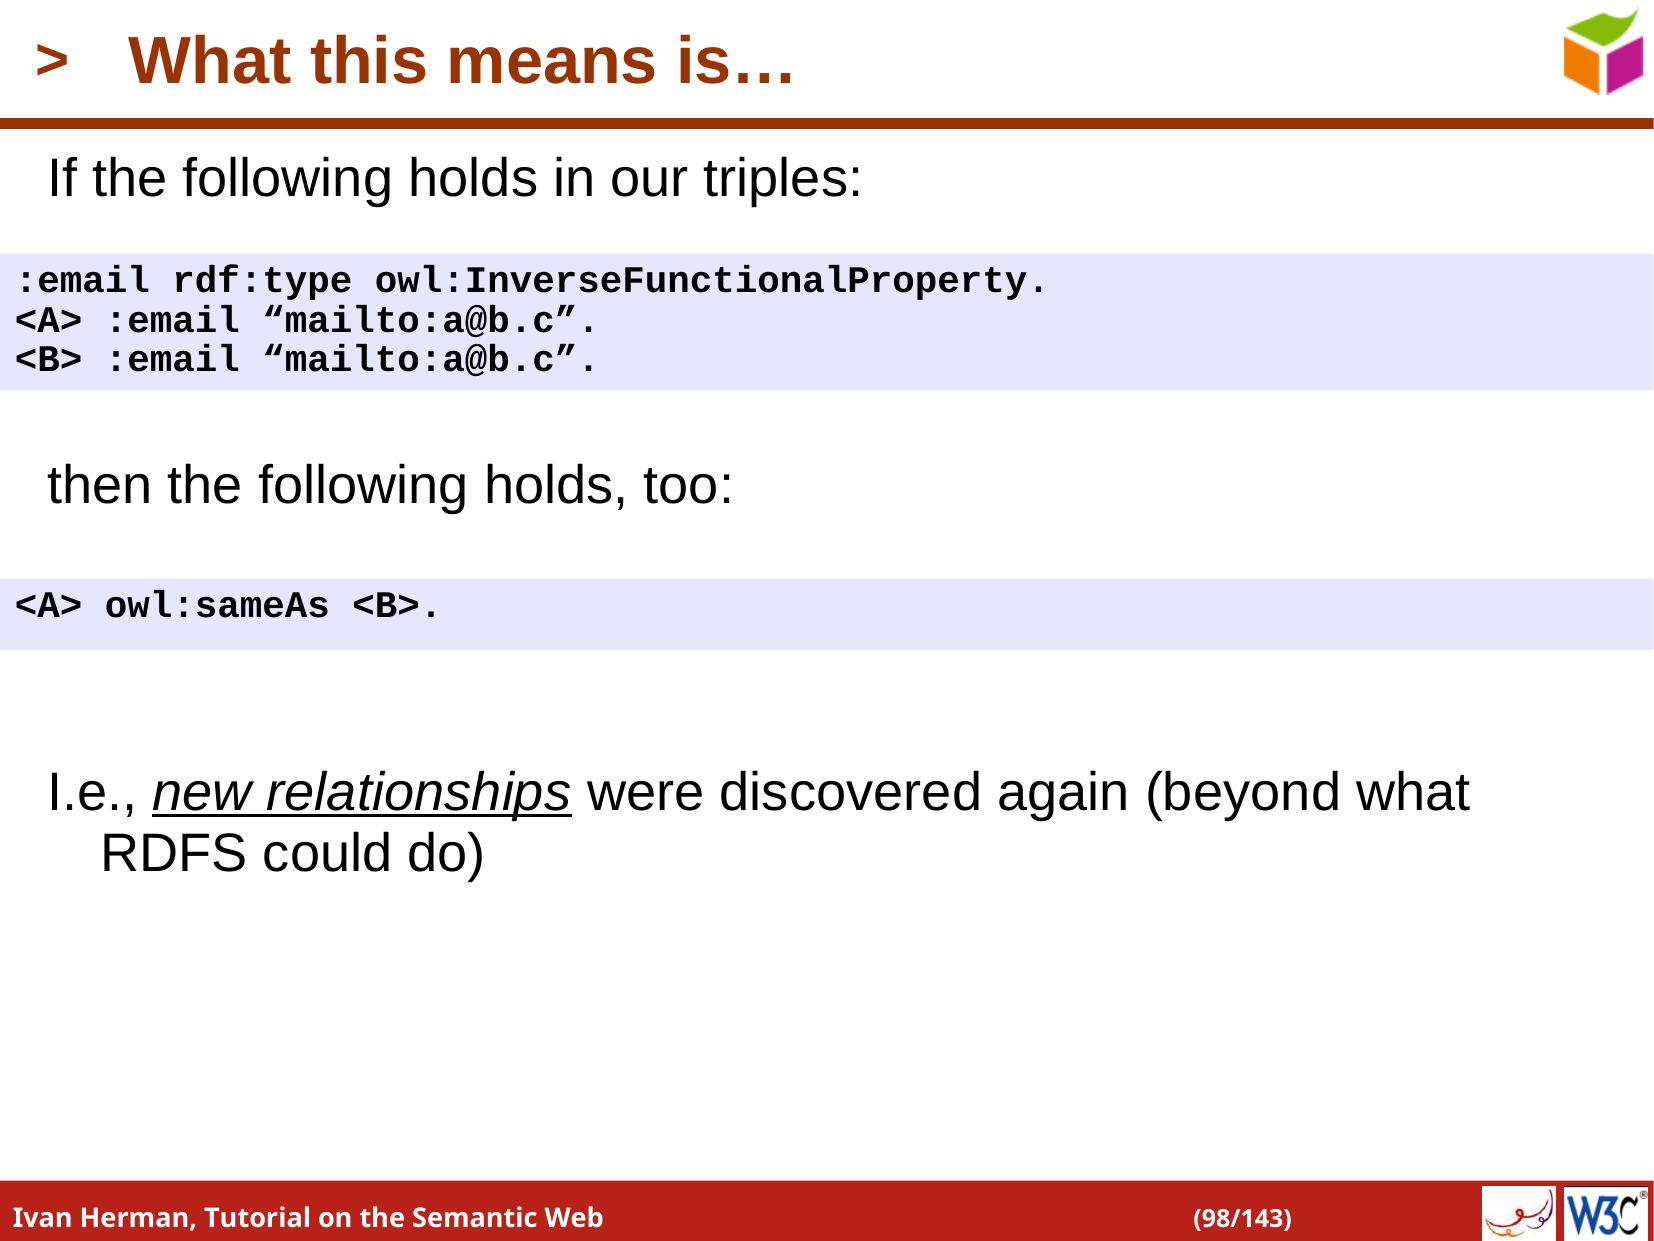

# What this means is…
If the following holds in our triples:
:email rdf:type owl:InverseFunctionalProperty.
<A> :email “mailto:a@b.c”.
<B> :email “mailto:a@b.c”.
then the following holds, too:
<A> owl:sameAs <B>.
I.e., new relationships were discovered again (beyond what RDFS could do)